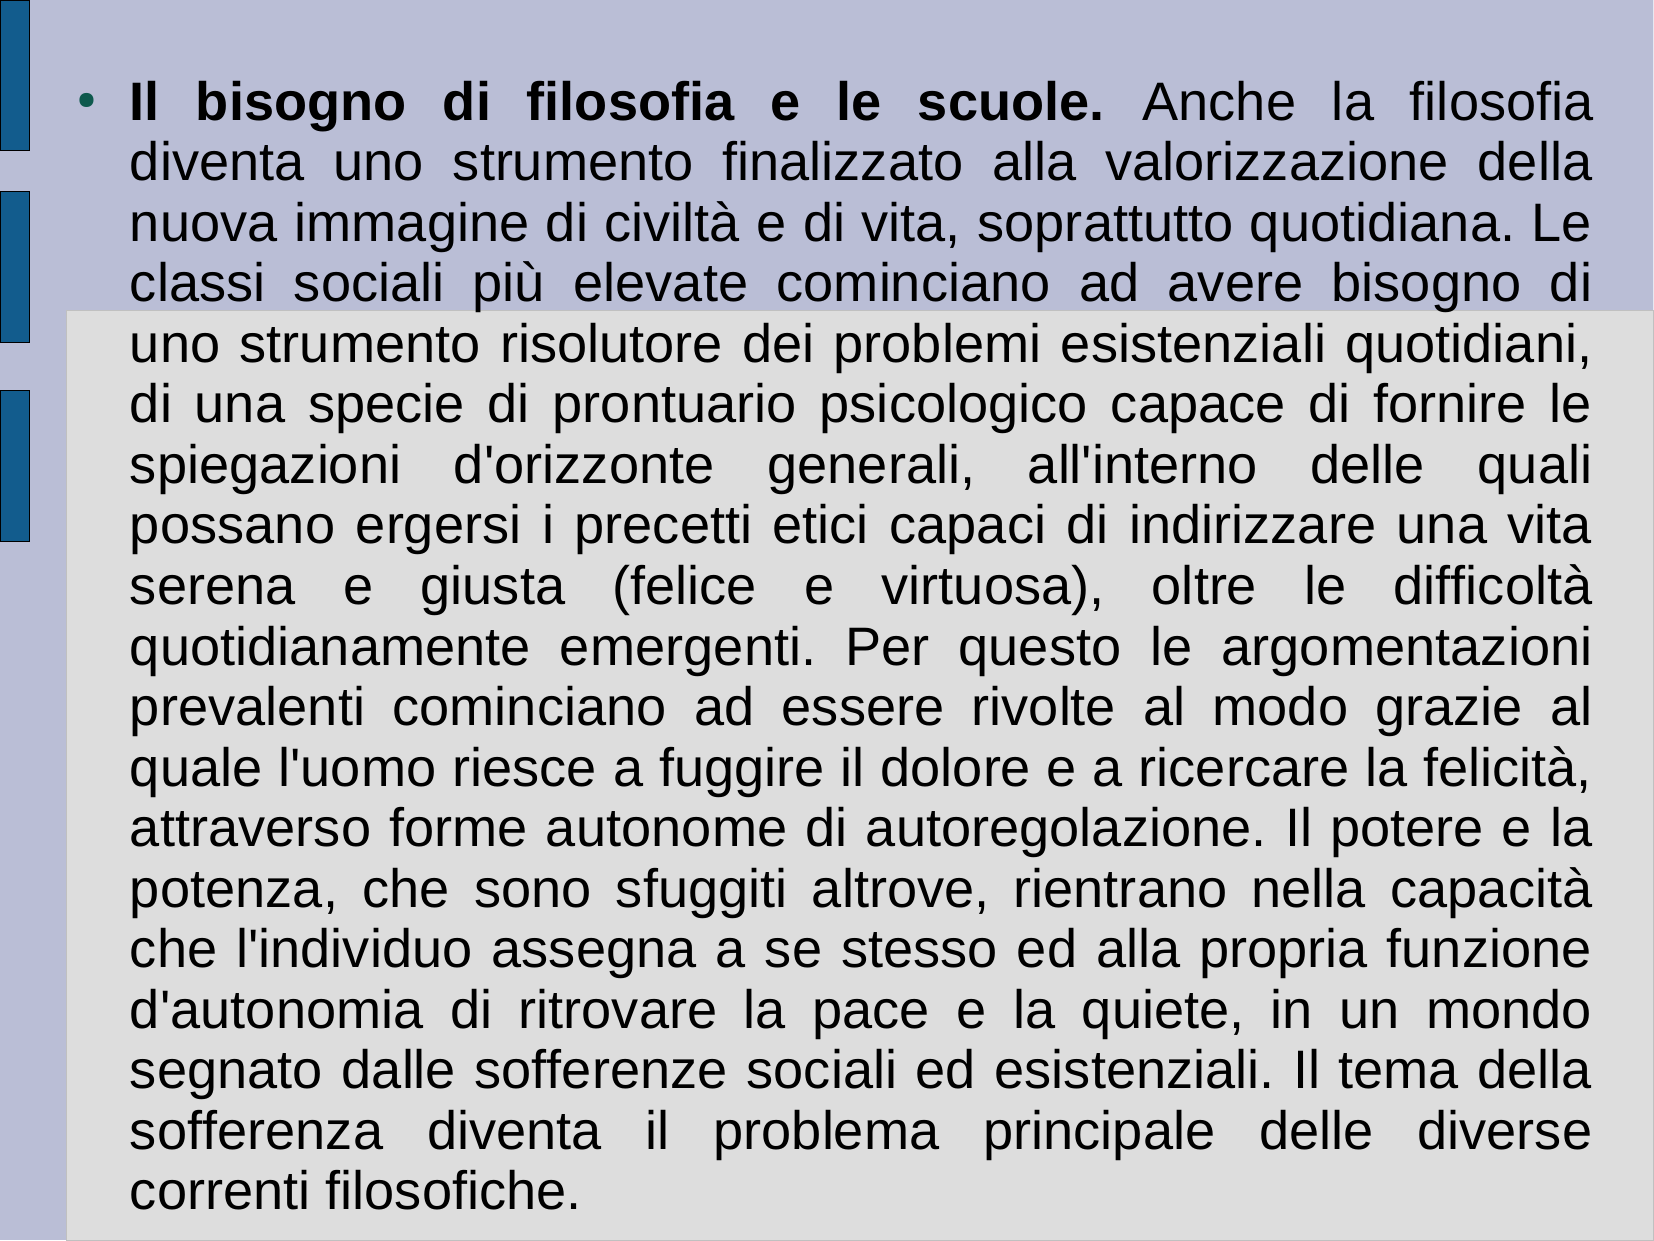

Il bisogno di filosofia e le scuole. Anche la filosofia diventa uno strumento finalizzato alla valorizzazione della nuova immagine di civiltà e di vita, soprattutto quotidiana. Le classi sociali più elevate cominciano ad avere bisogno di uno strumento risolutore dei problemi esistenziali quotidiani, di una specie di prontuario psicologico capace di fornire le spiegazioni d'orizzonte generali, all'interno delle quali possano ergersi i precetti etici capaci di indirizzare una vita serena e giusta (felice e virtuosa), oltre le difficoltà quotidianamente emergenti. Per questo le argomentazioni prevalenti cominciano ad essere rivolte al modo grazie al quale l'uomo riesce a fuggire il dolore e a ricercare la felicità, attraverso forme autonome di autoregolazione. Il potere e la potenza, che sono sfuggiti altrove, rientrano nella capacità che l'individuo assegna a se stesso ed alla propria funzione d'autonomia di ritrovare la pace e la quiete, in un mondo segnato dalle sofferenze sociali ed esistenziali. Il tema della sofferenza diventa il problema principale delle diverse correnti filosofiche.
#